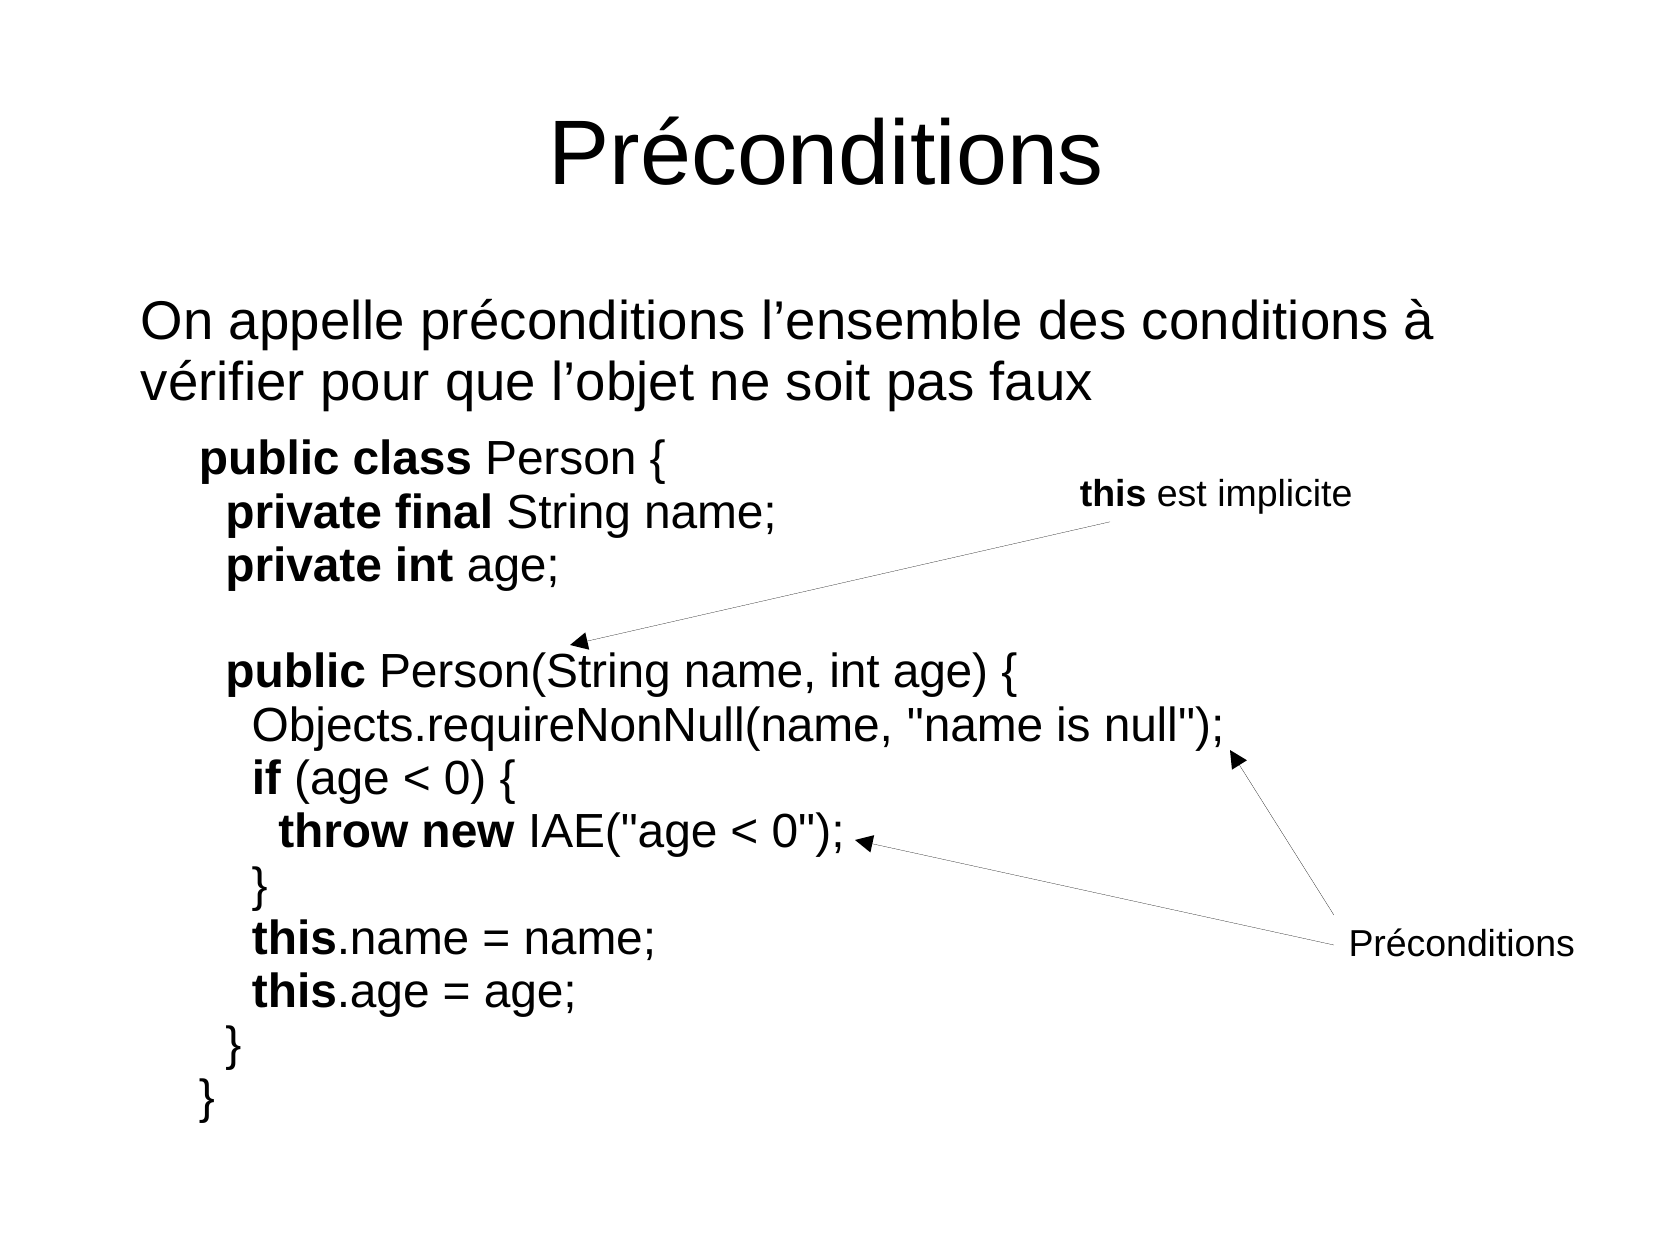

# Préconditions
On appelle préconditions l’ensemble des conditions à vérifier pour que l’objet ne soit pas faux
public class Person {
 private final String name;
 private int age;
 public Person(String name, int age) {
 Objects.requireNonNull(name, "name is null");
 if (age < 0) {
 throw new IAE("age < 0");
 }
 this.name = name;
 this.age = age;
 }
}
this est implicite
Préconditions